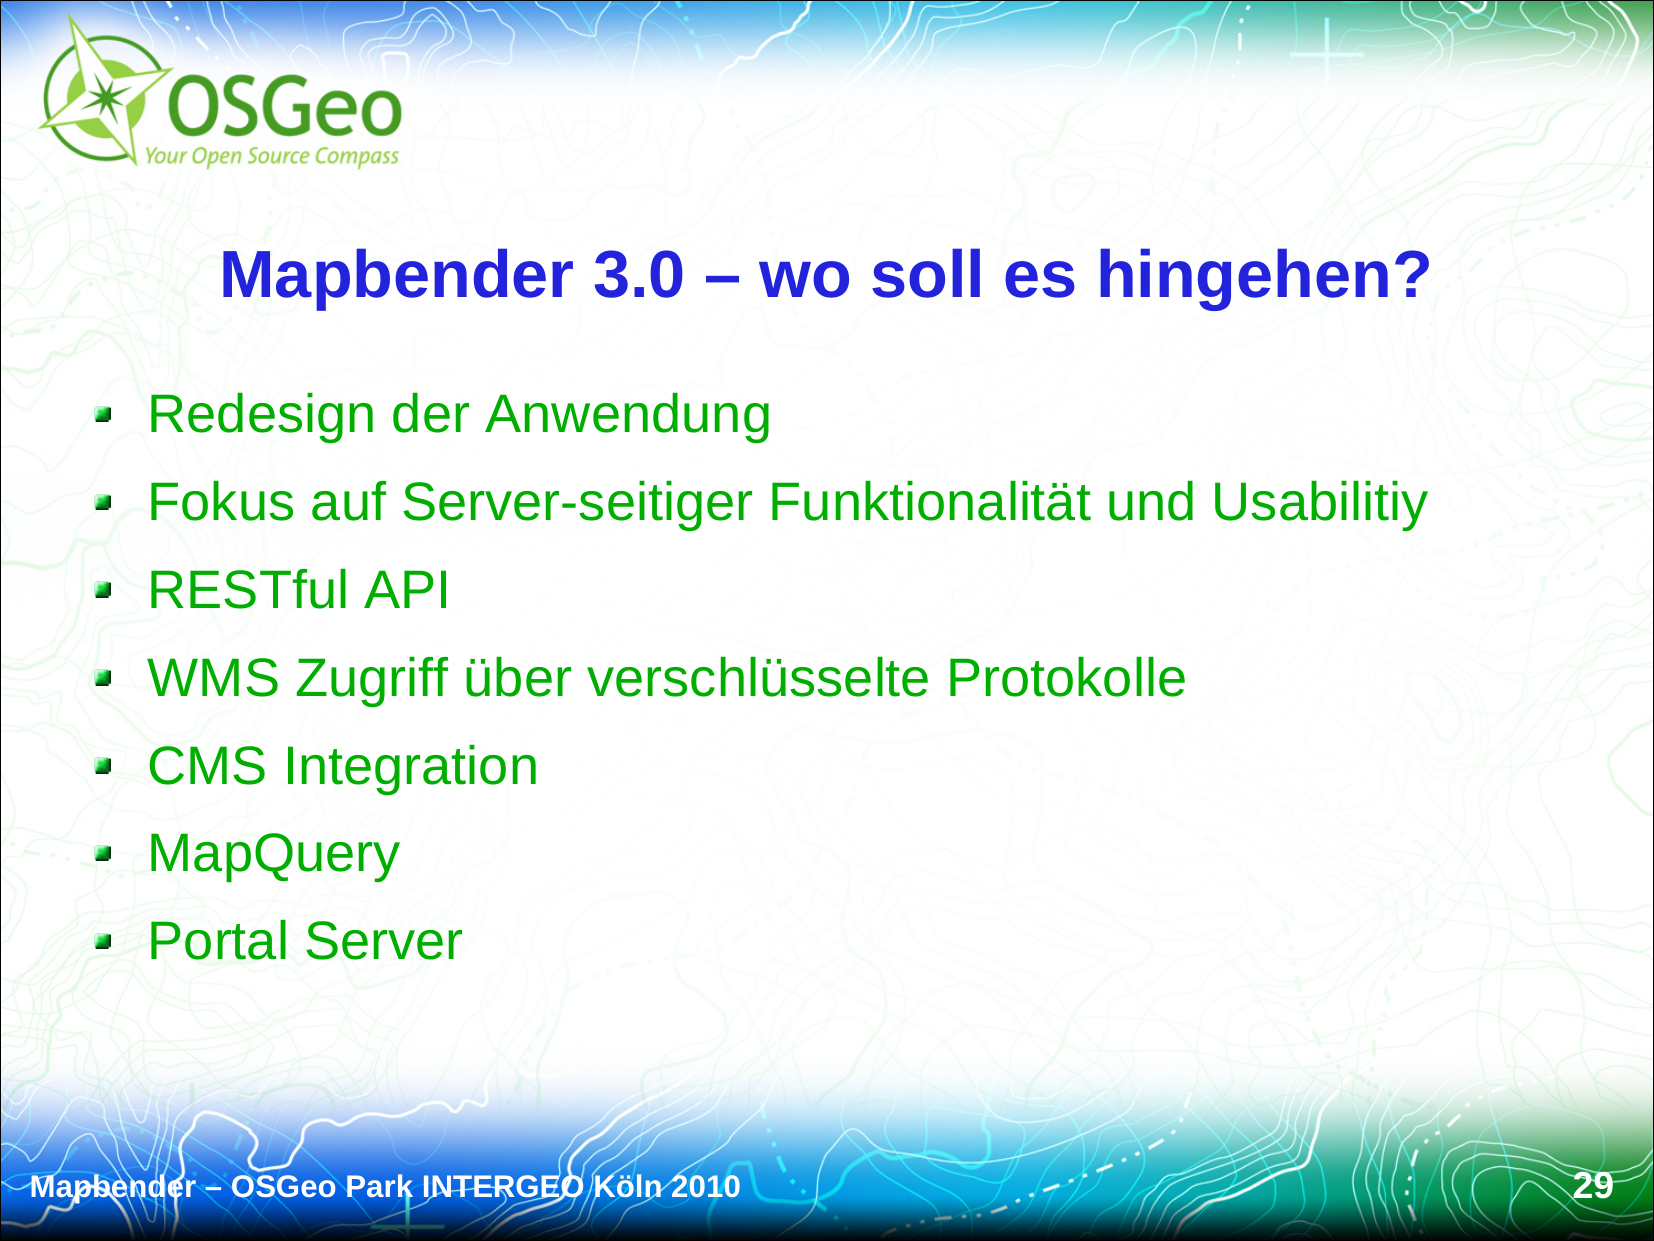

# Mapbender 3.0 – wo soll es hingehen?
Redesign der Anwendung
Fokus auf Server-seitiger Funktionalität und Usabilitiy
RESTful API
WMS Zugriff über verschlüsselte Protokolle
CMS Integration
MapQuery
Portal Server